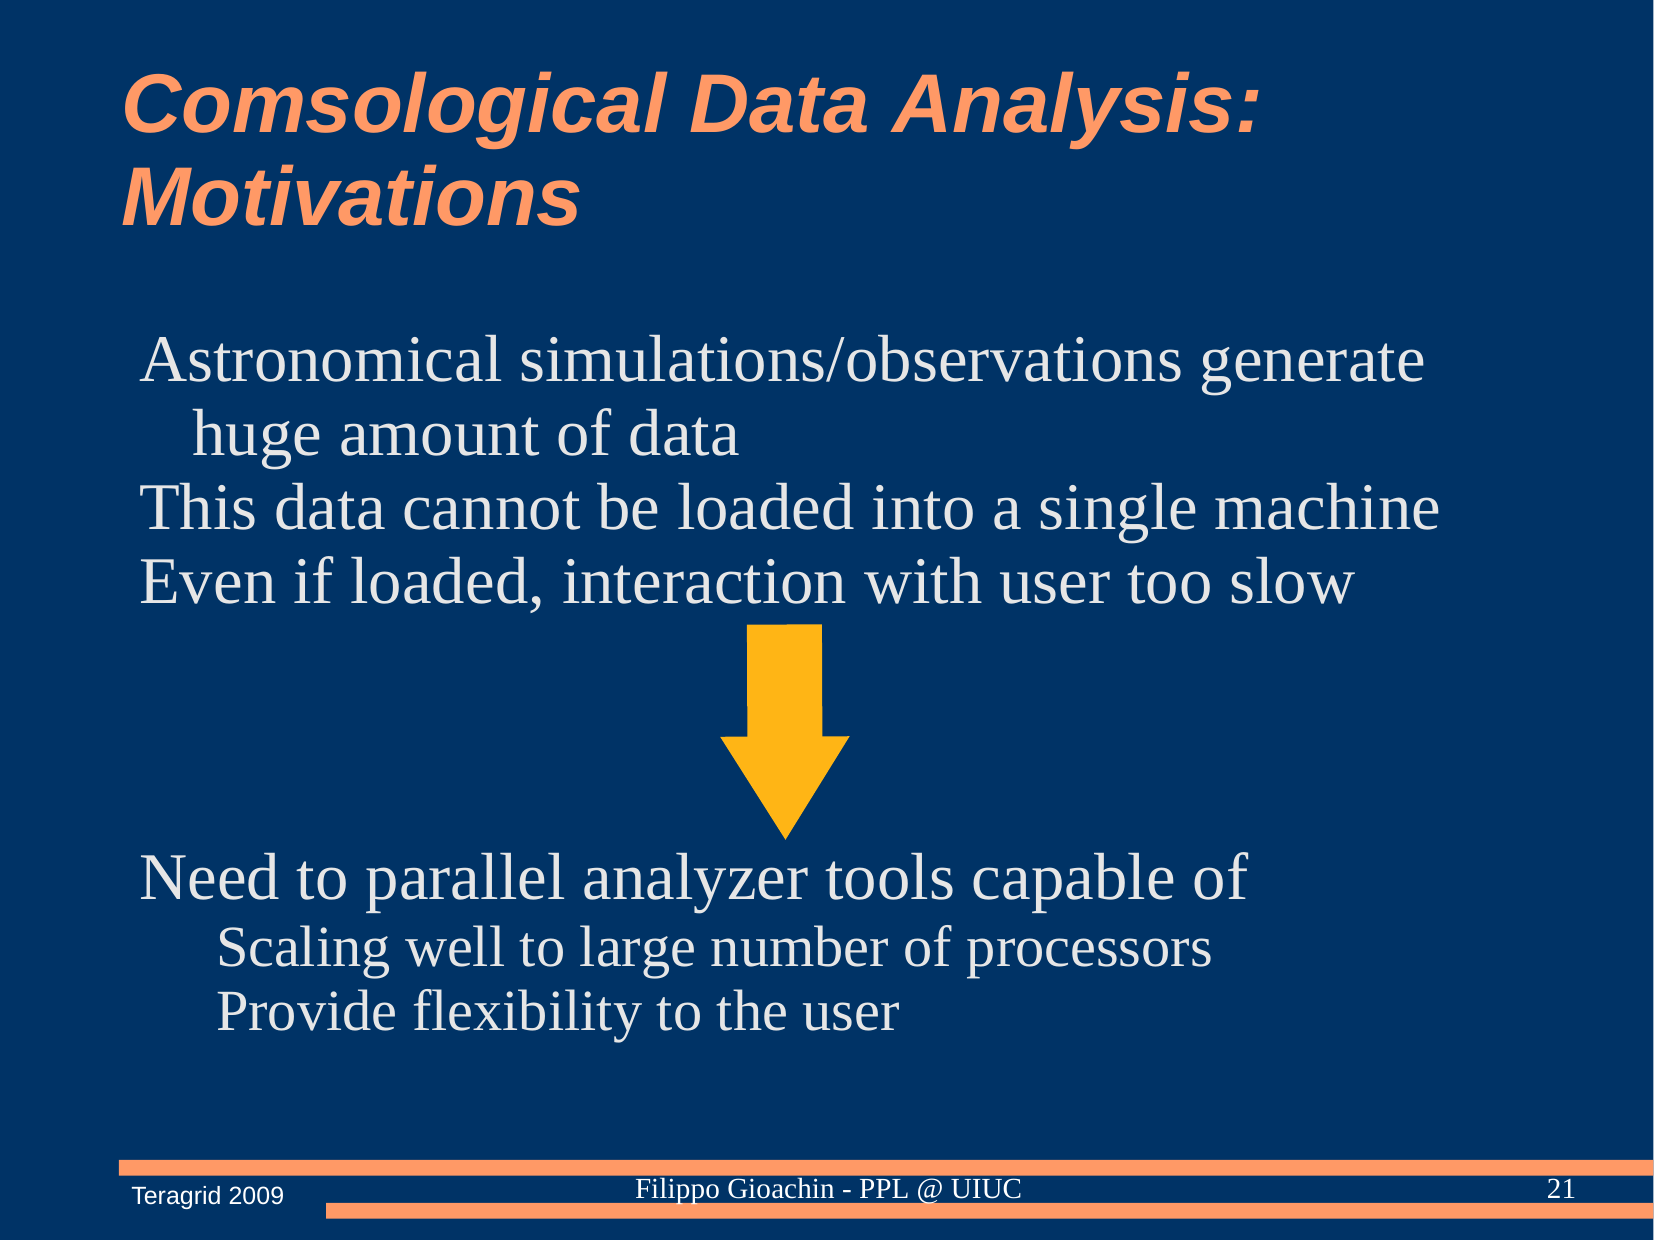

# Comsological Data Analysis: Motivations
Astronomical simulations/observations generate huge amount of data
This data cannot be loaded into a single machine
Even if loaded, interaction with user too slow
Need to parallel analyzer tools capable of
Scaling well to large number of processors
Provide flexibility to the user
21
Filippo Gioachin - PPL @ UIUC